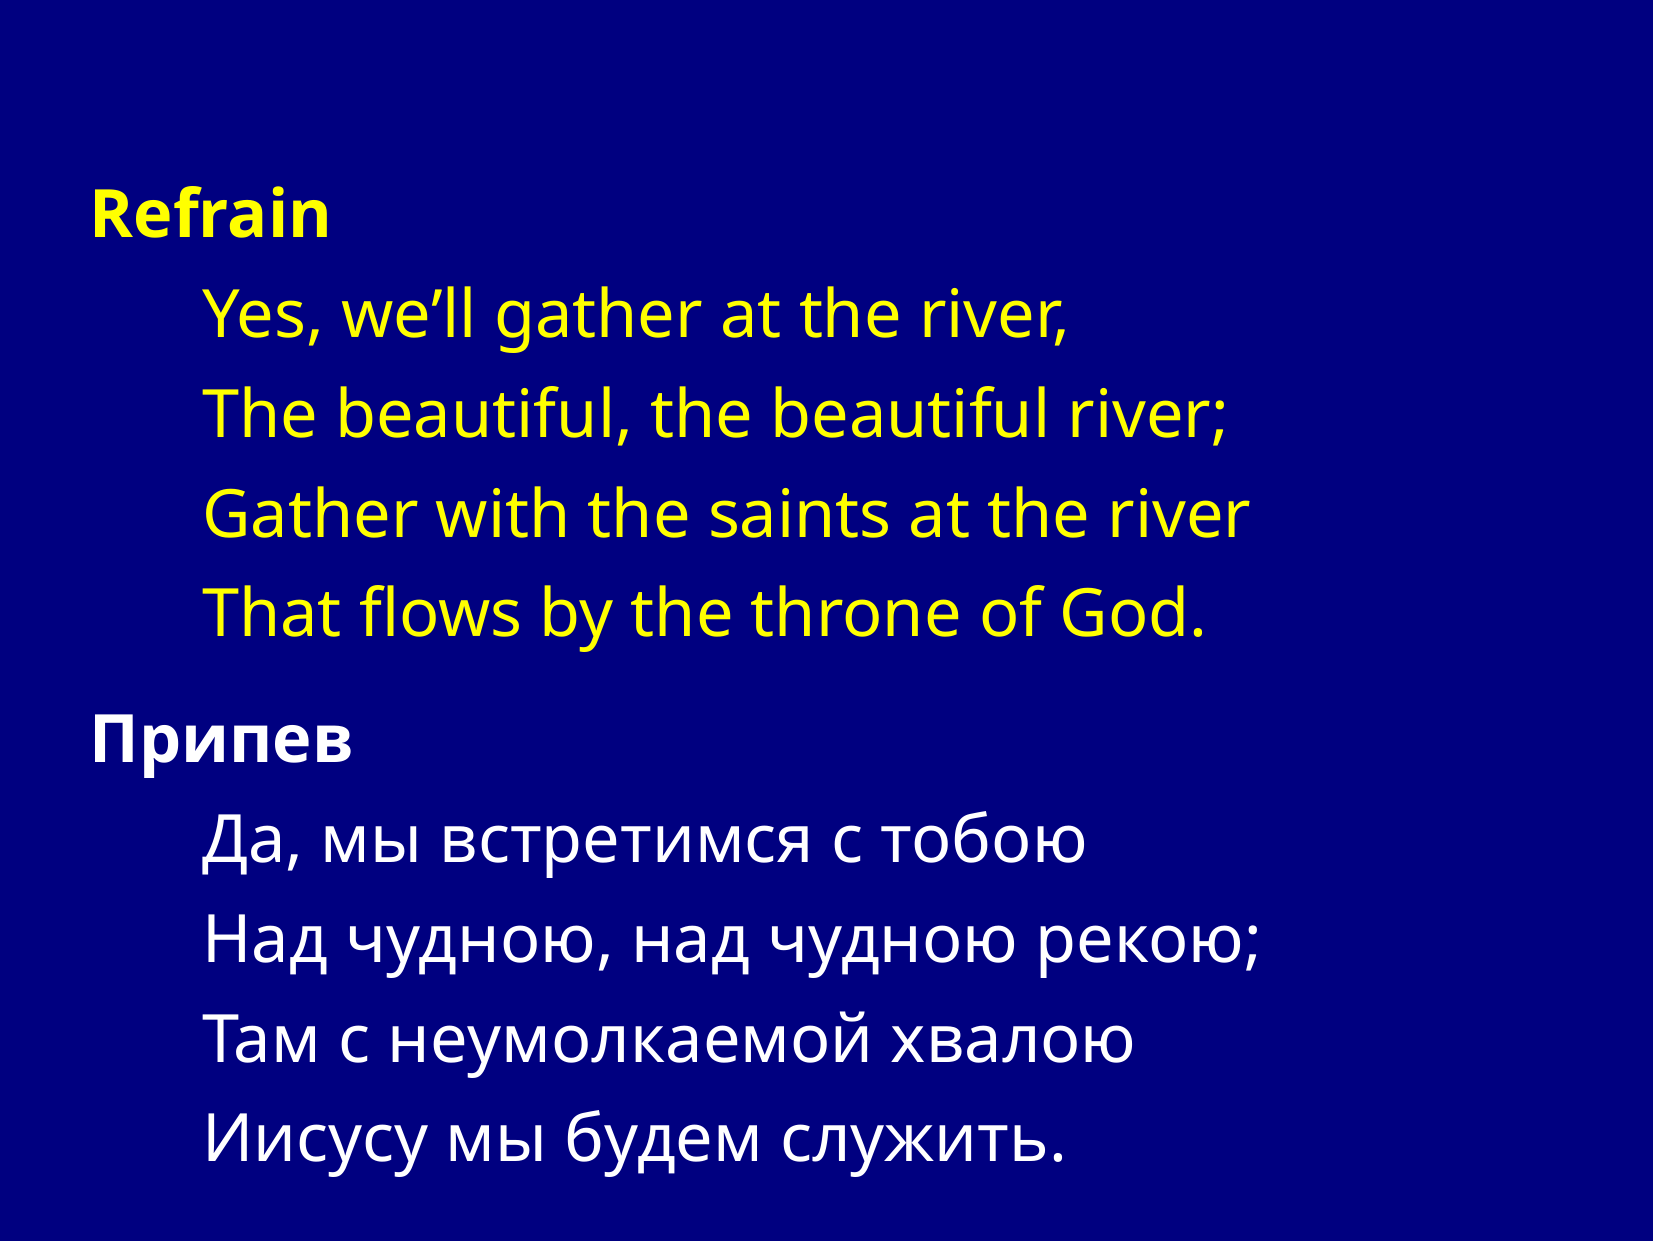

Refrain
	Yes, we’ll gather at the river,
	The beautiful, the beautiful river;
	Gather with the saints at the river
	That flows by the throne of God.
Припев
	Да, мы встретимся с тобою
	Над чудною, над чудною рекою;
	Там с неумолкаемой хвалою
	Иисусу мы будем служить.